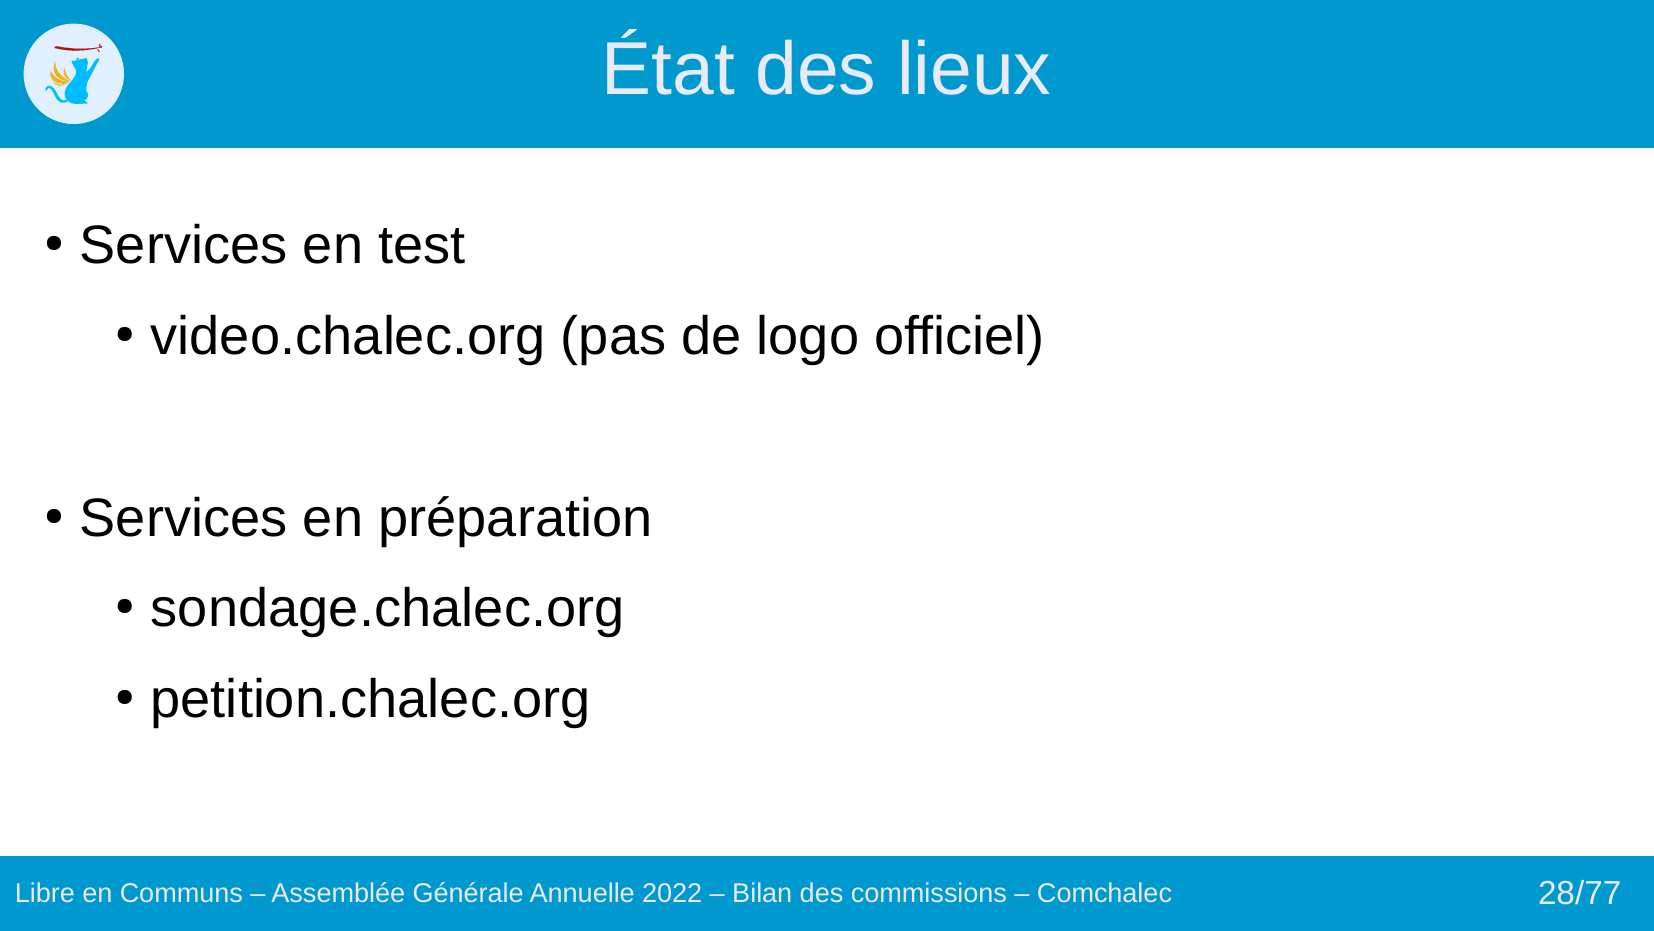

État des lieux
Services en test
video.chalec.org (pas de logo officiel)
Services en préparation
sondage.chalec.org
petition.chalec.org
Libre en Communs – Assemblée Générale Annuelle 2022 – Bilan des commissions – Comchalec